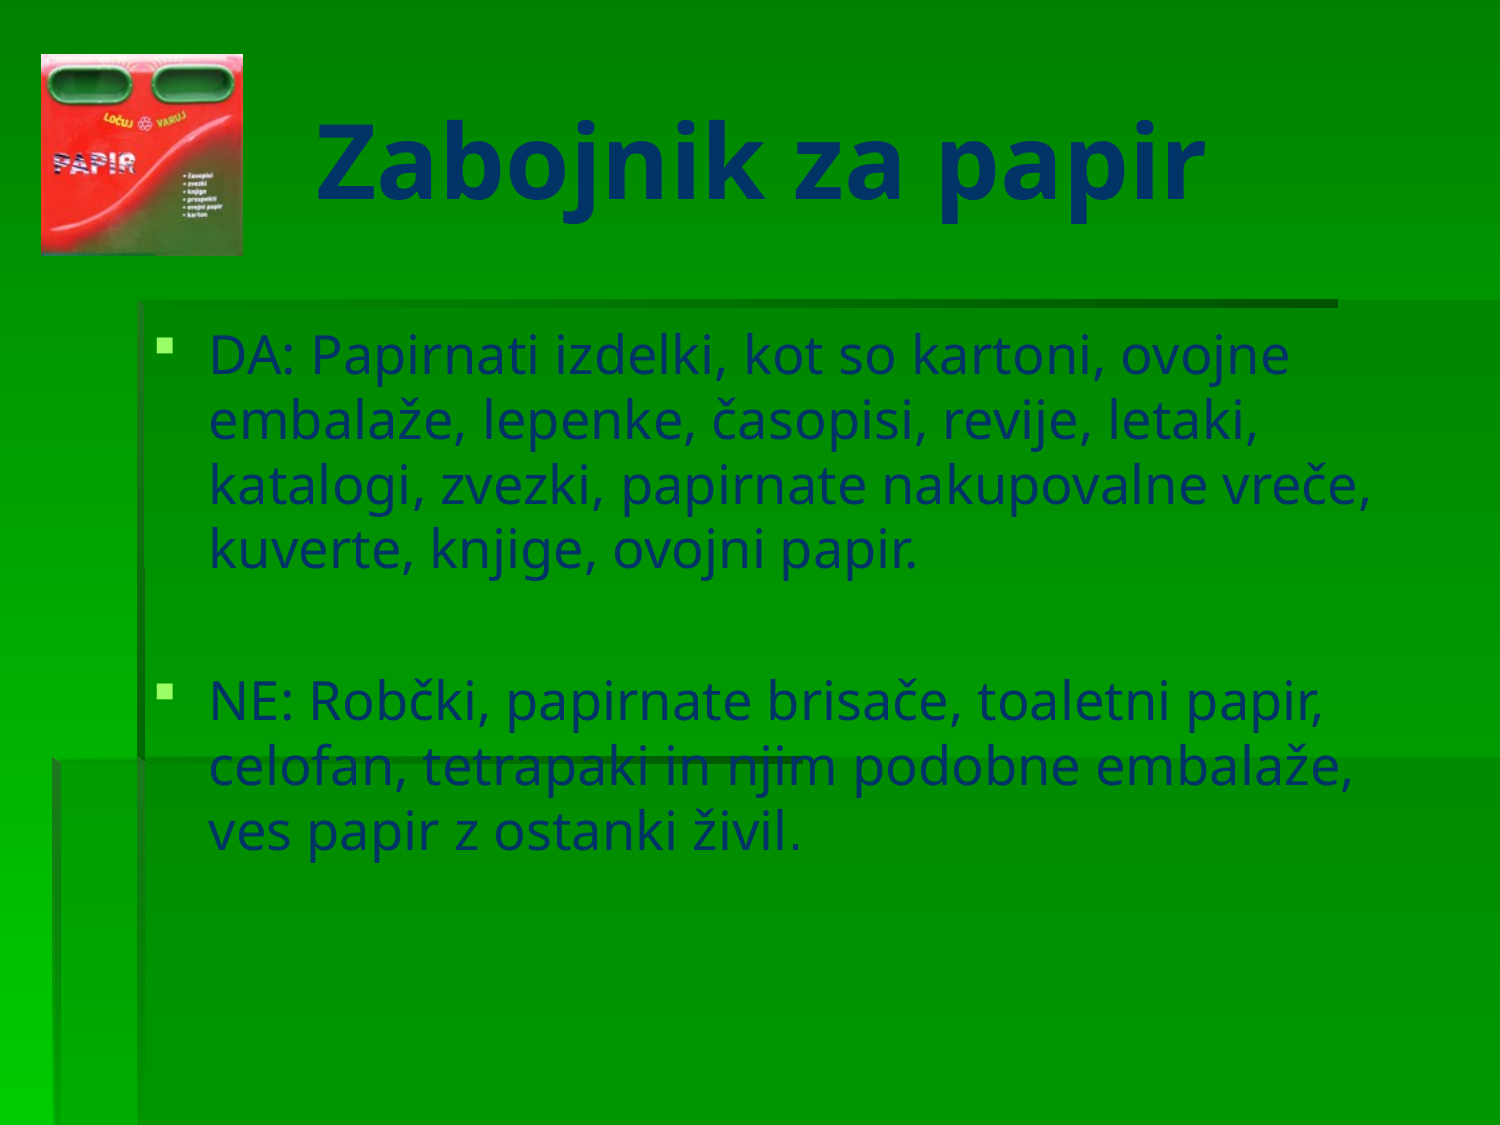

# Zabojnik za papir
DA: Papirnati izdelki, kot so kartoni, ovojne embalaže, lepenke, časopisi, revije, letaki, katalogi, zvezki, papirnate nakupovalne vreče, kuverte, knjige, ovojni papir.
NE: Robčki, papirnate brisače, toaletni papir, celofan, tetrapaki in njim podobne embalaže, ves papir z ostanki živil.